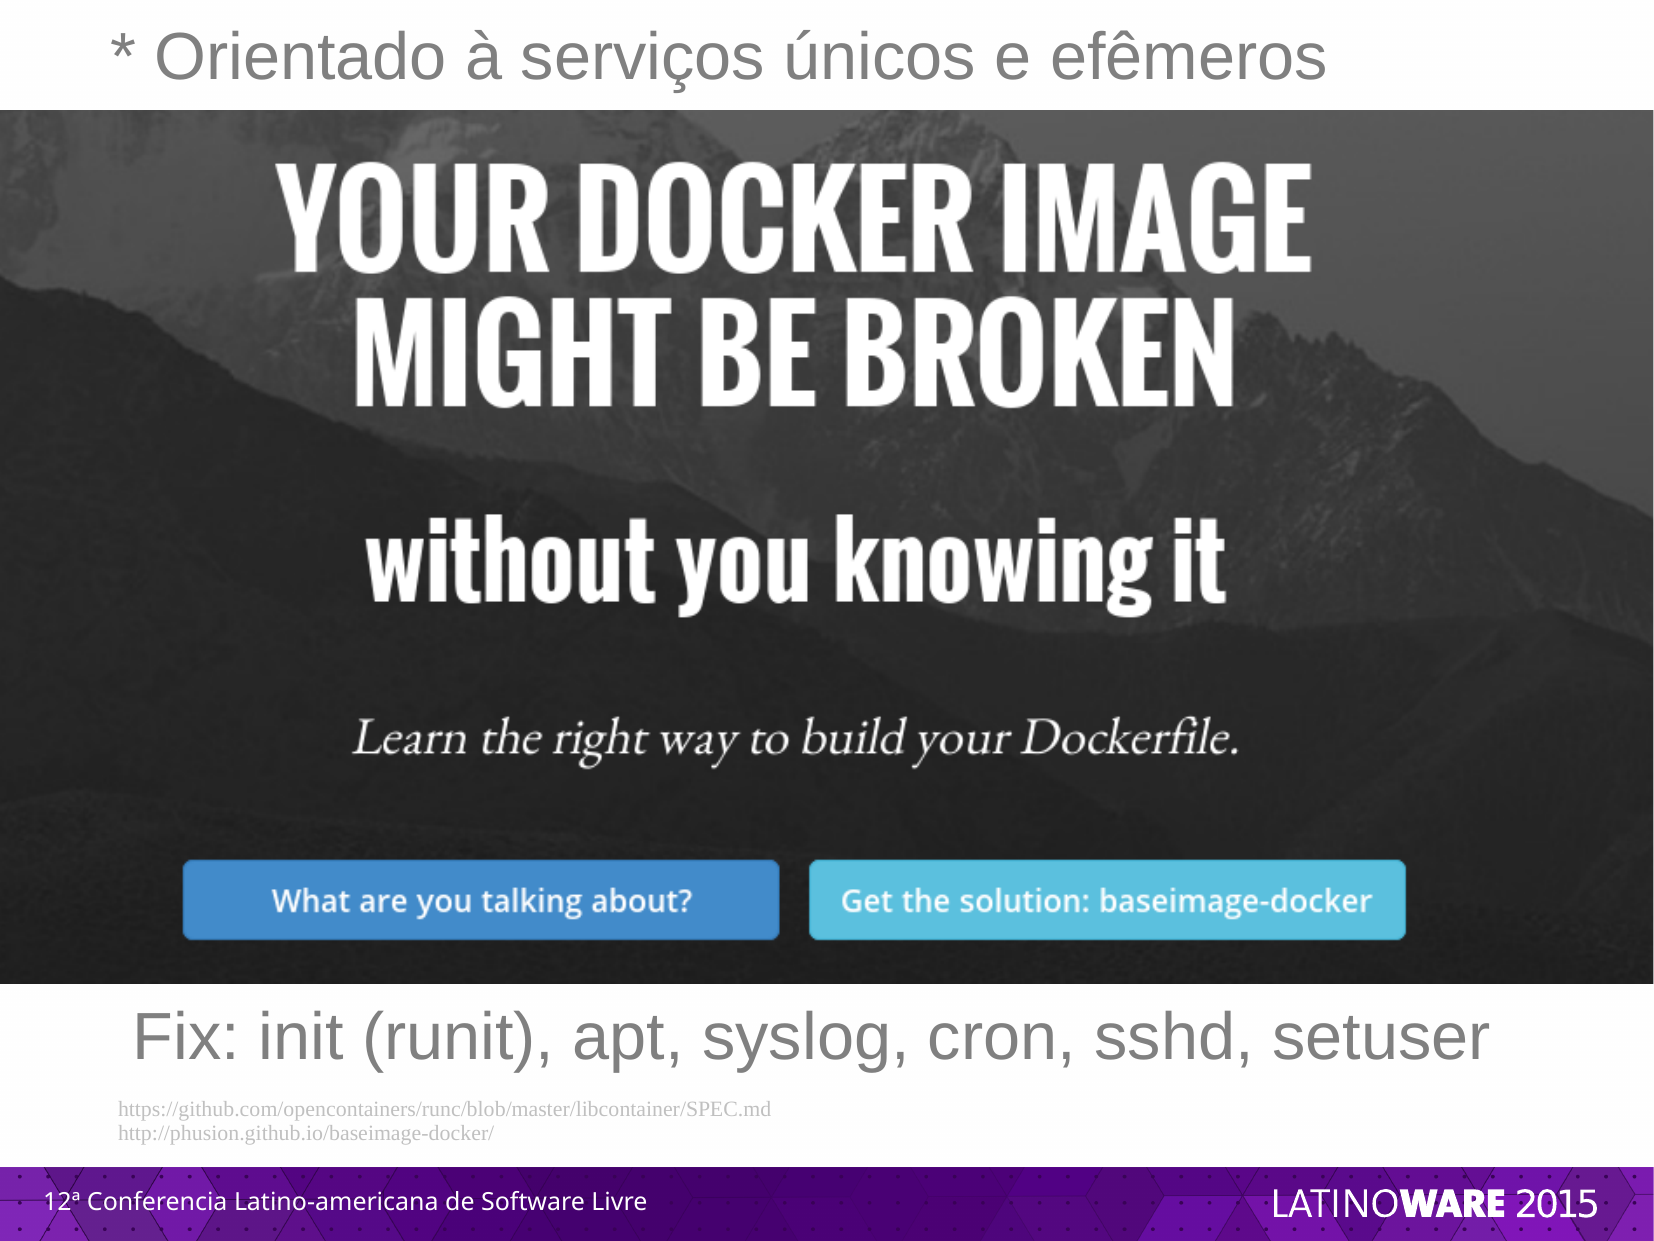

* Orientado à serviços únicos e efêmeros
Fix: init (runit), apt, syslog, cron, sshd, setuser
https://github.com/opencontainers/runc/blob/master/libcontainer/SPEC.md
http://phusion.github.io/baseimage-docker/
12ª Conferencia Latino-americana de Software Livre